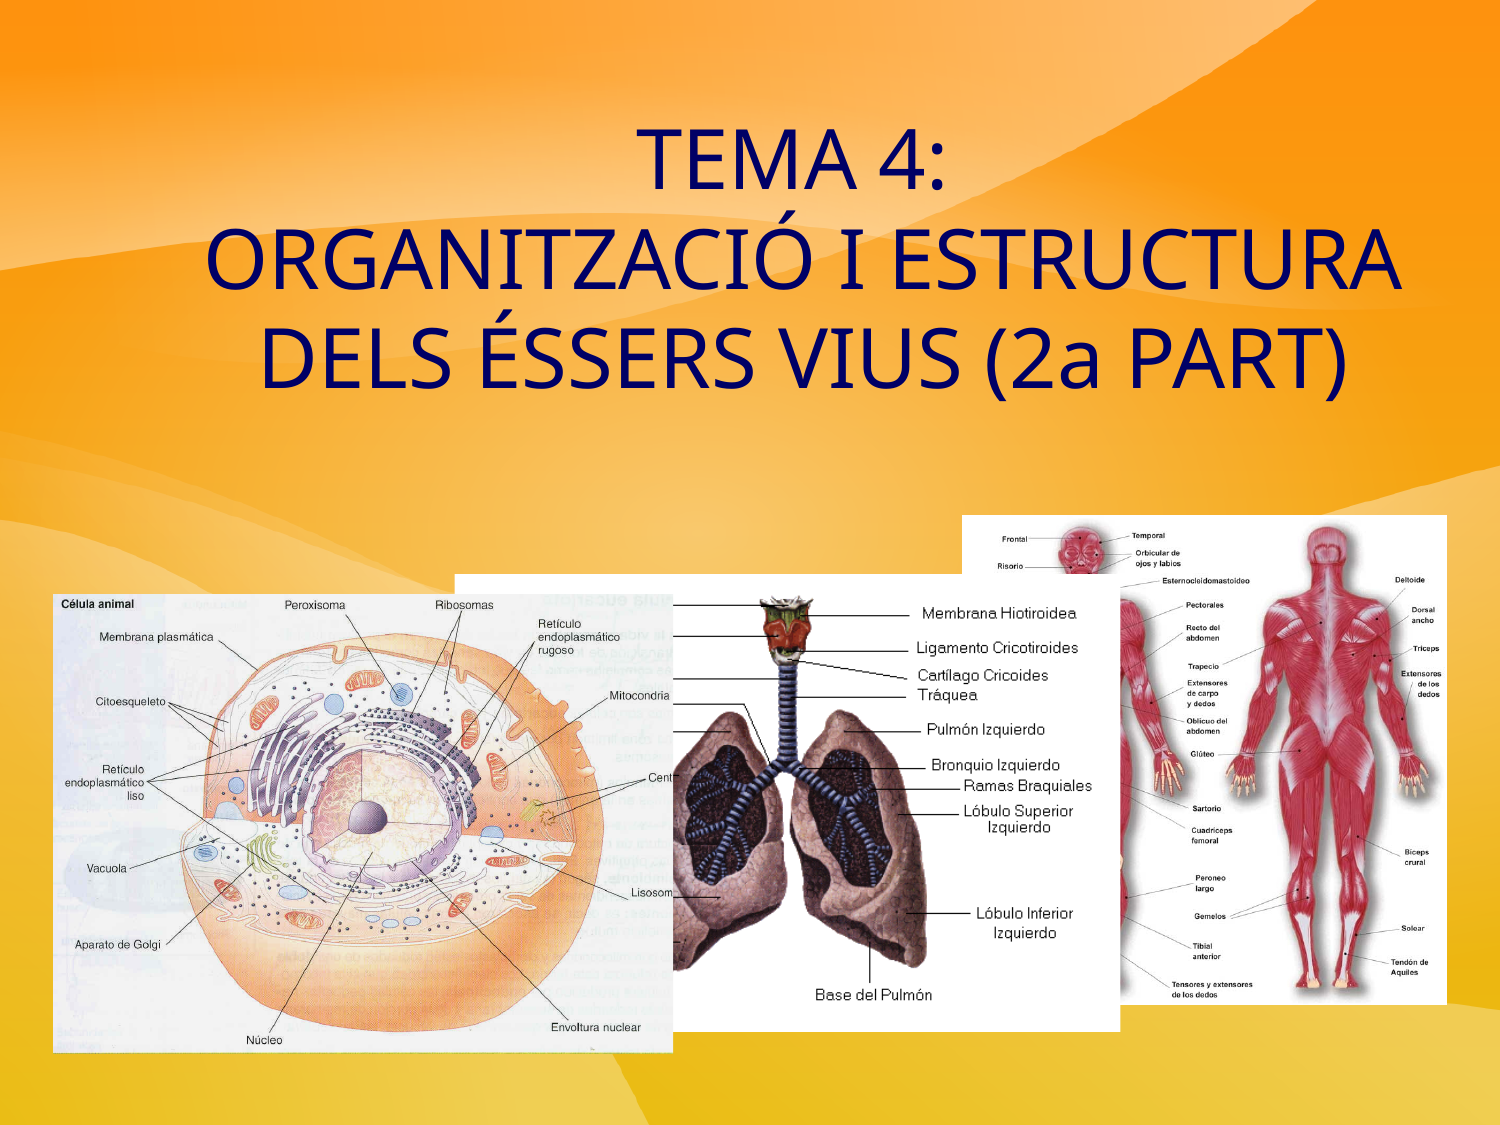

# TEMA 4: ORGANITZACIÓ I ESTRUCTURA DELS ÉSSERS VIUS (2a PART)